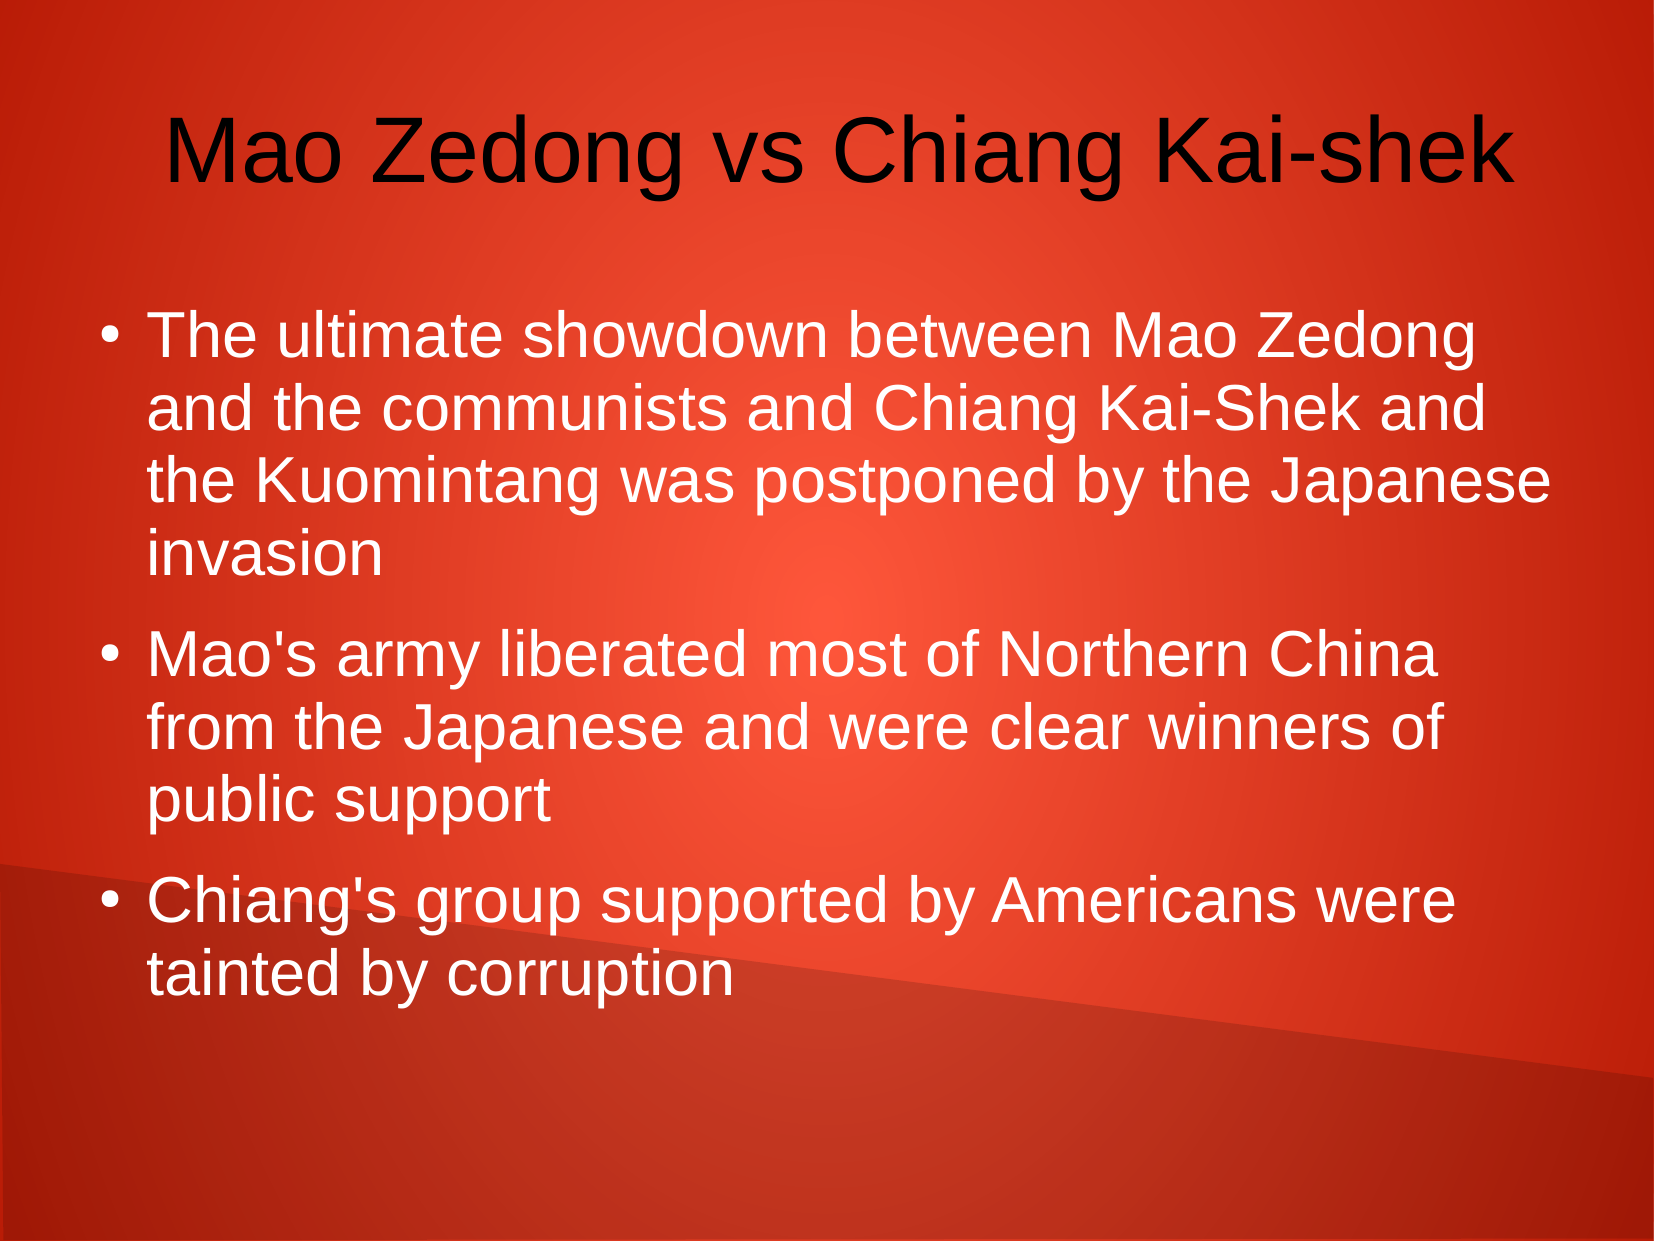

# Mao Zedong vs Chiang Kai-shek
The ultimate showdown between Mao Zedong and the communists and Chiang Kai-Shek and the Kuomintang was postponed by the Japanese invasion
Mao's army liberated most of Northern China from the Japanese and were clear winners of public support
Chiang's group supported by Americans were tainted by corruption